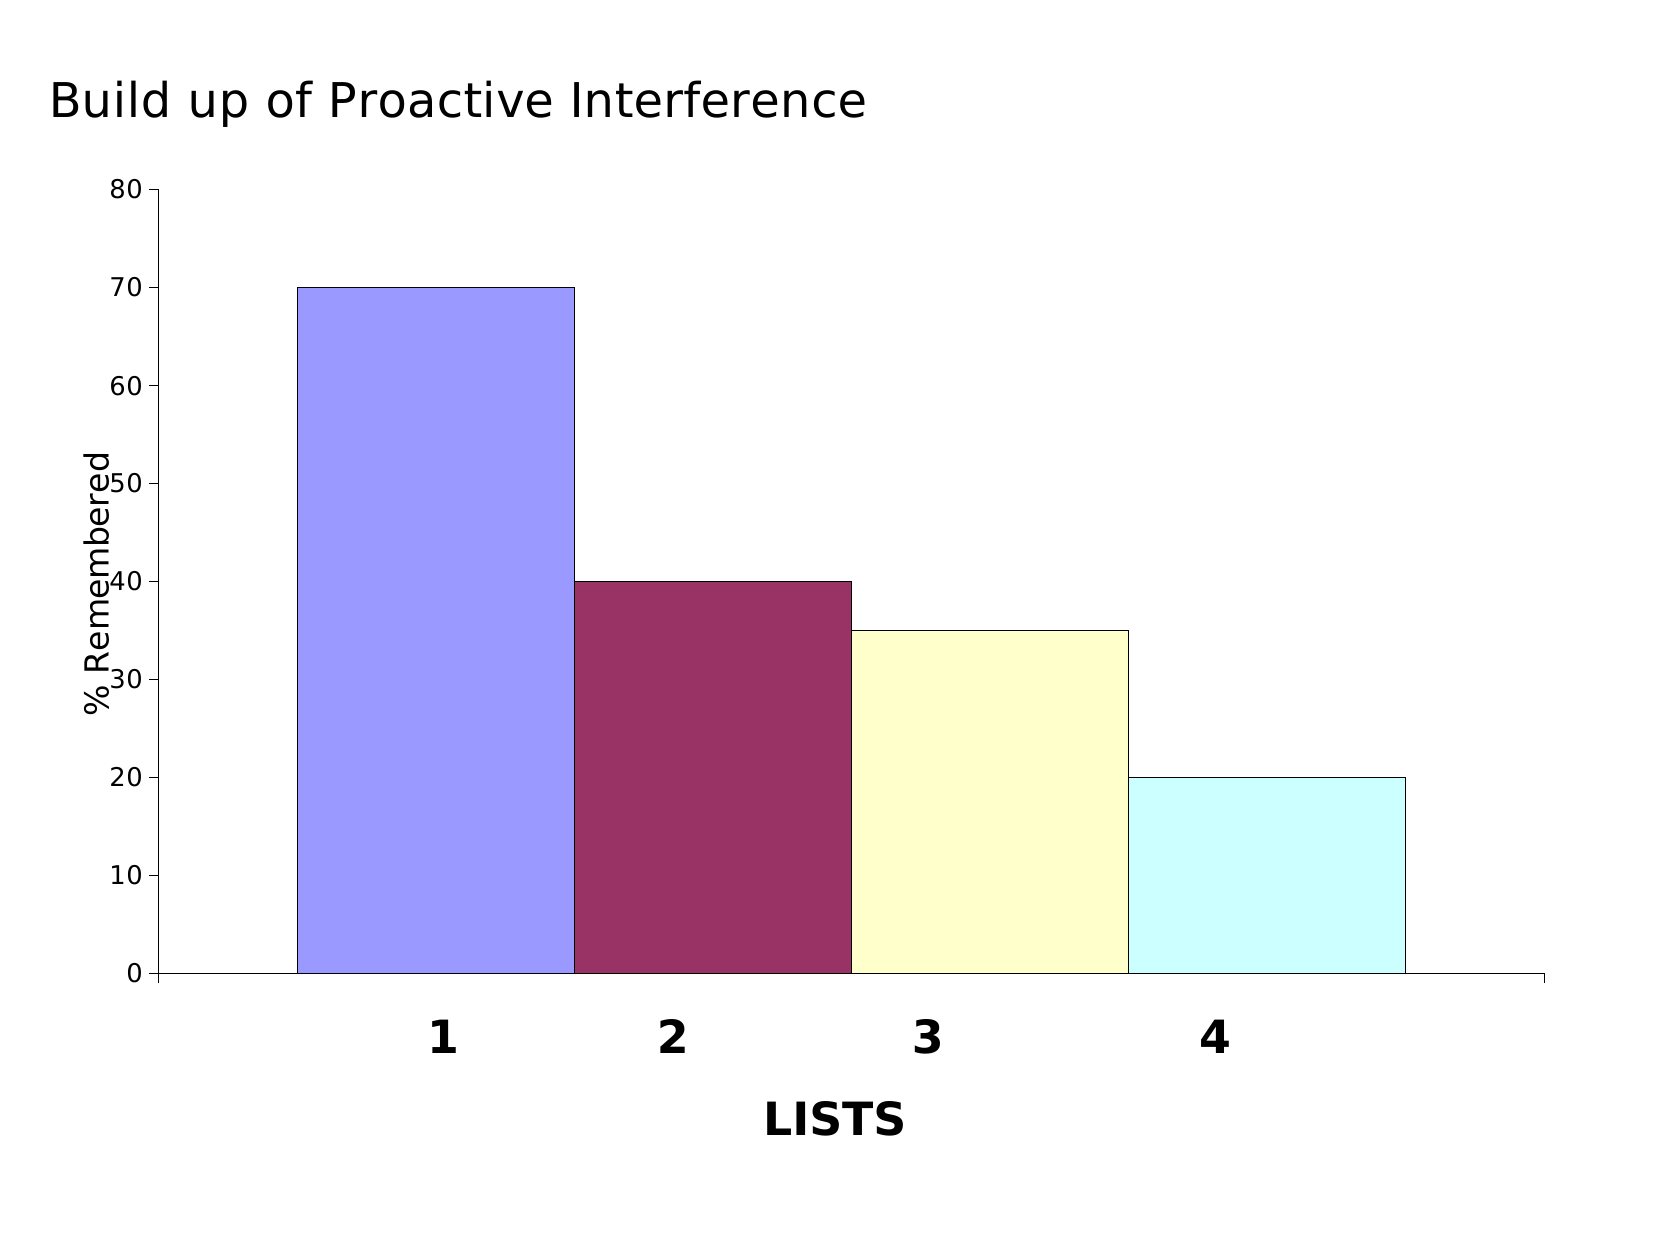

### Chart: Build up of Proactive Interference
| Category | Column B | Column C | Column D | Column E |
|---|---|---|---|---|
| Lists | 70.0 | 40.0 | 35.0 | 20.0 |1		 2 3 4
 LISTS